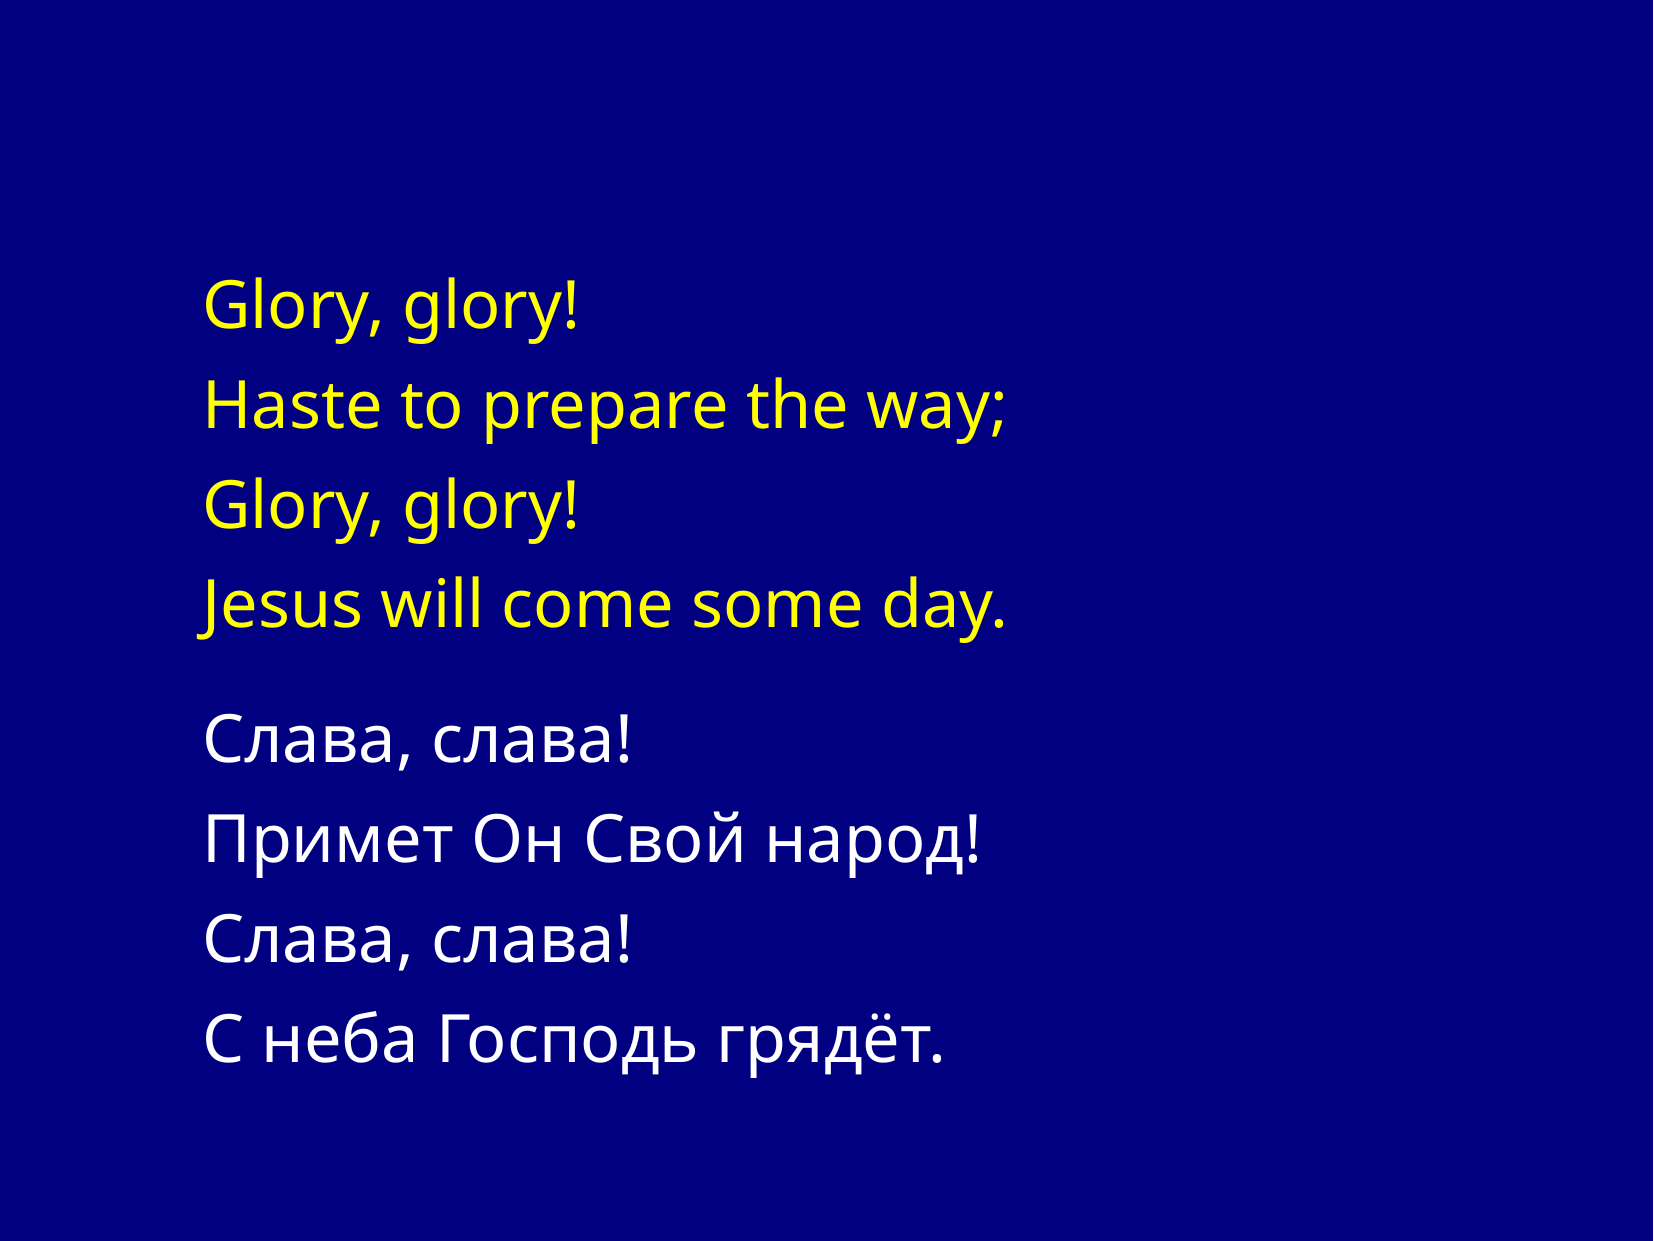

Glory, glory!
	Haste to prepare the way;
	Glory, glory!
	Jesus will come some day.
	Слава, слава!
	Примет Он Свой народ!
	Слава, слава!
	С неба Господь грядёт.